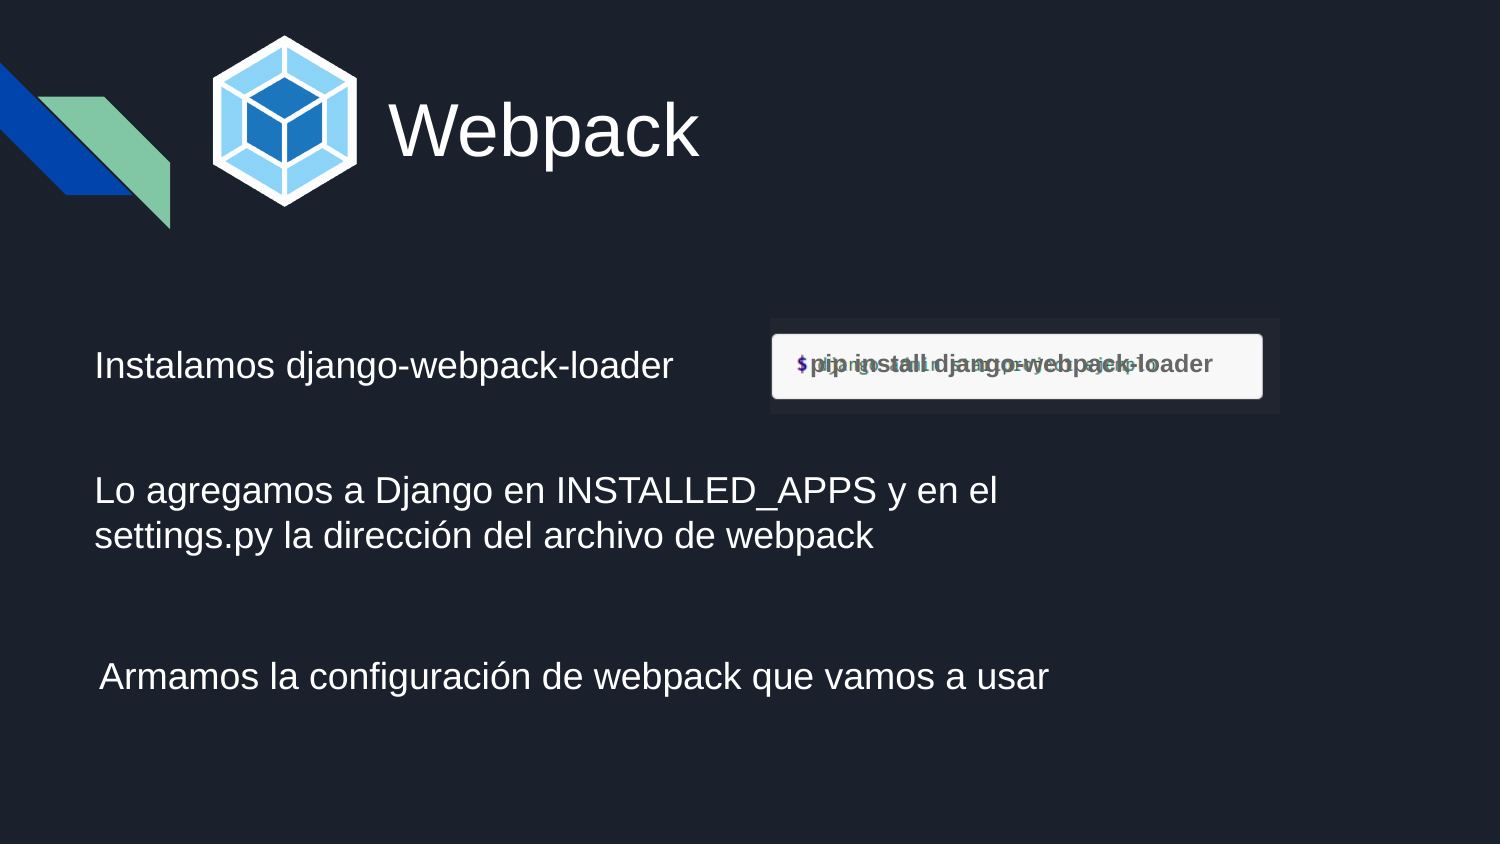

Webpack
# Instalamos django-webpack-loader
pip install django-webpack-loader
Lo agregamos a Django en INSTALLED_APPS y en el settings.py la dirección del archivo de webpack
Armamos la configuración de webpack que vamos a usar